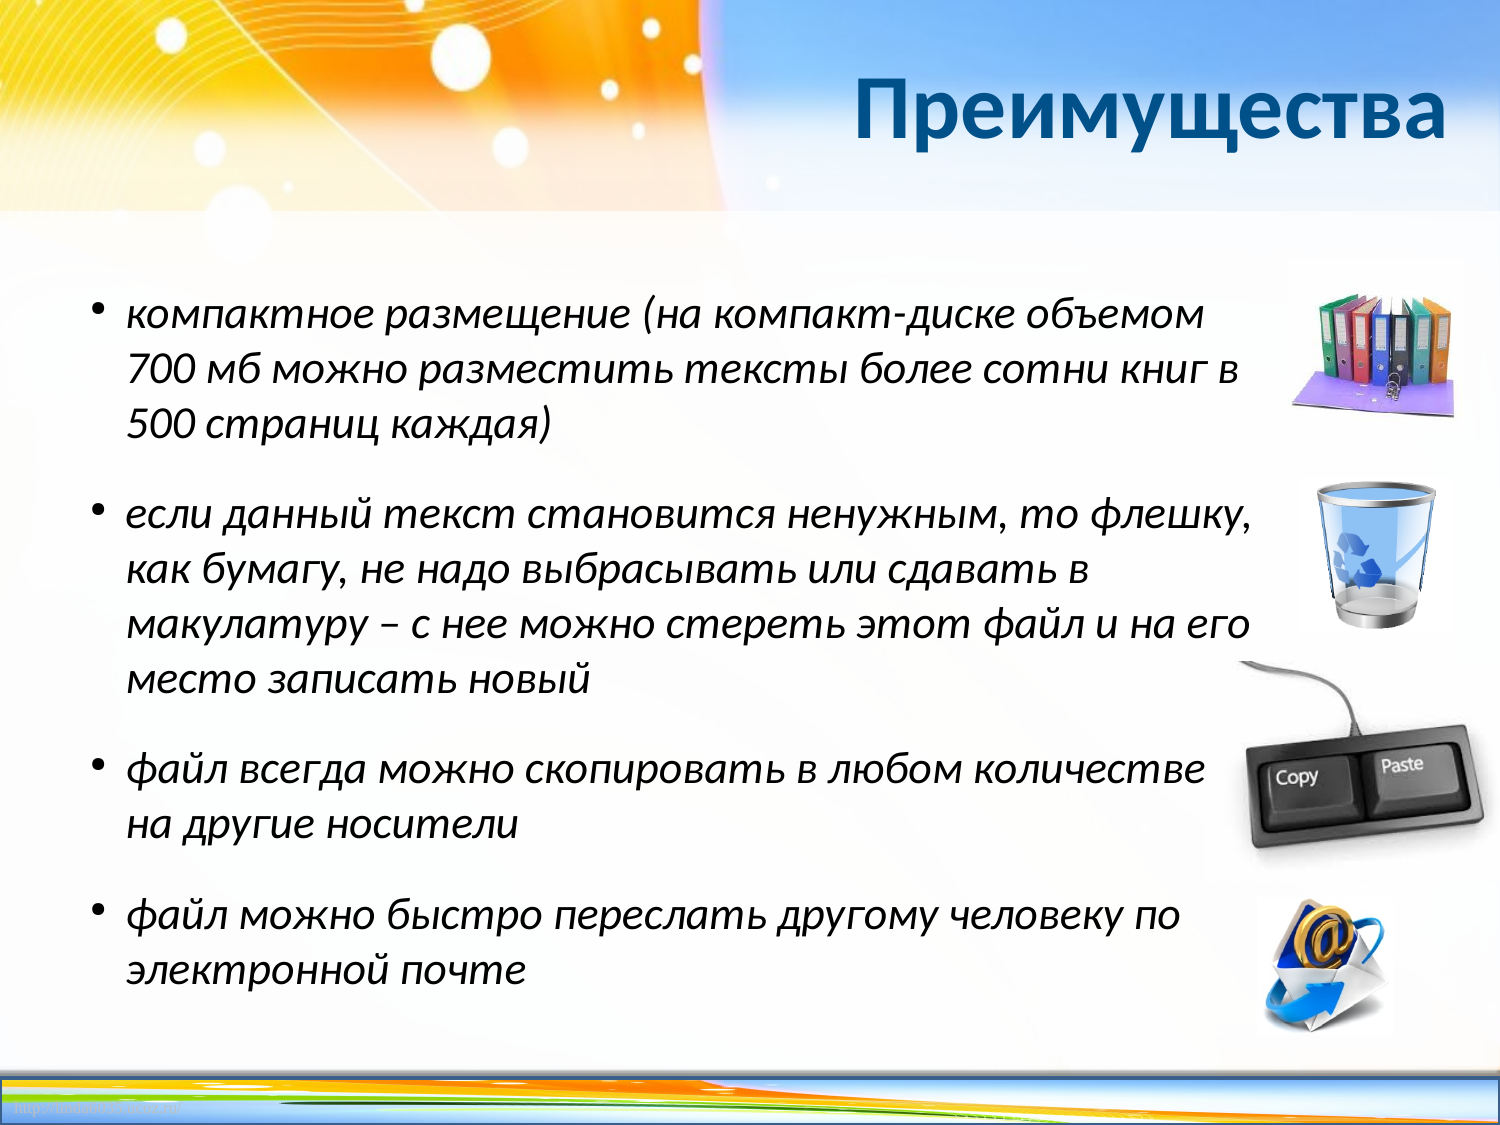

Преимущества
# компактное размещение (на компакт-диске объемом 700 мб можно разместить тексты более сотни книг в 500 страниц каждая)
если данный текст становится ненужным, то флешку, как бумагу, не надо выбрасывать или сдавать в макулатуру – с нее можно стереть этот файл и на его место записать новый
файл всегда можно скопировать в любом количестве на другие носители
файл можно быстро переслать другому человеку по электронной почте